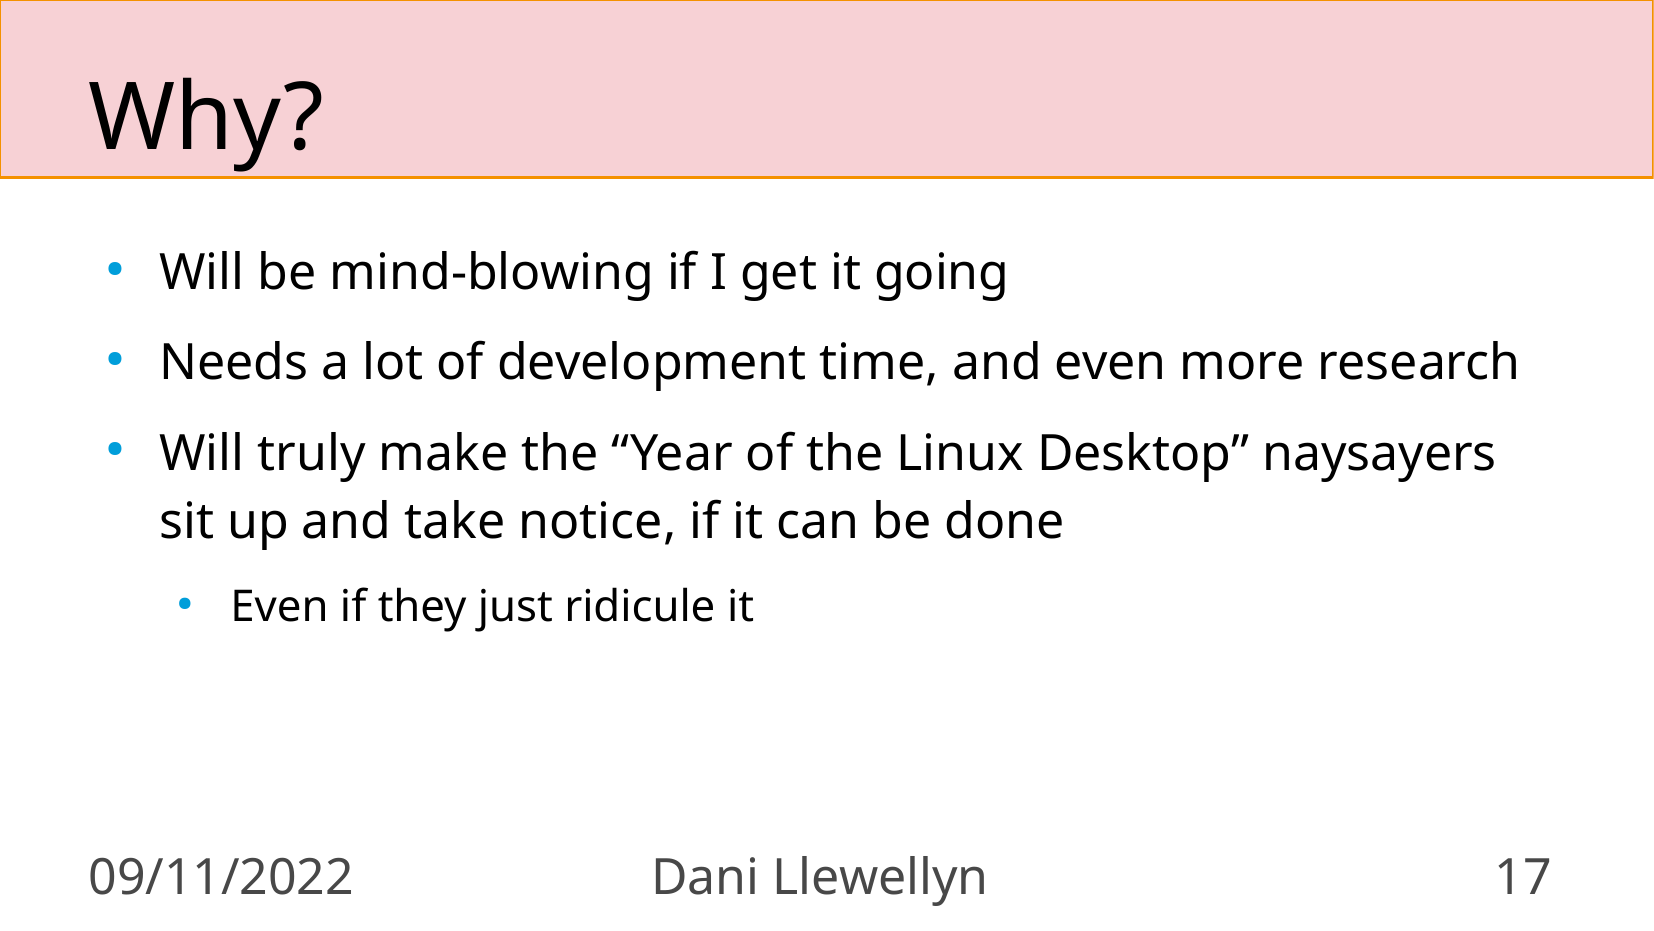

# Why?
Will be mind-blowing if I get it going
Needs a lot of development time, and even more research
Will truly make the “Year of the Linux Desktop” naysayers sit up and take notice, if it can be done
Even if they just ridicule it
09/11/2022
Dani Llewellyn
17